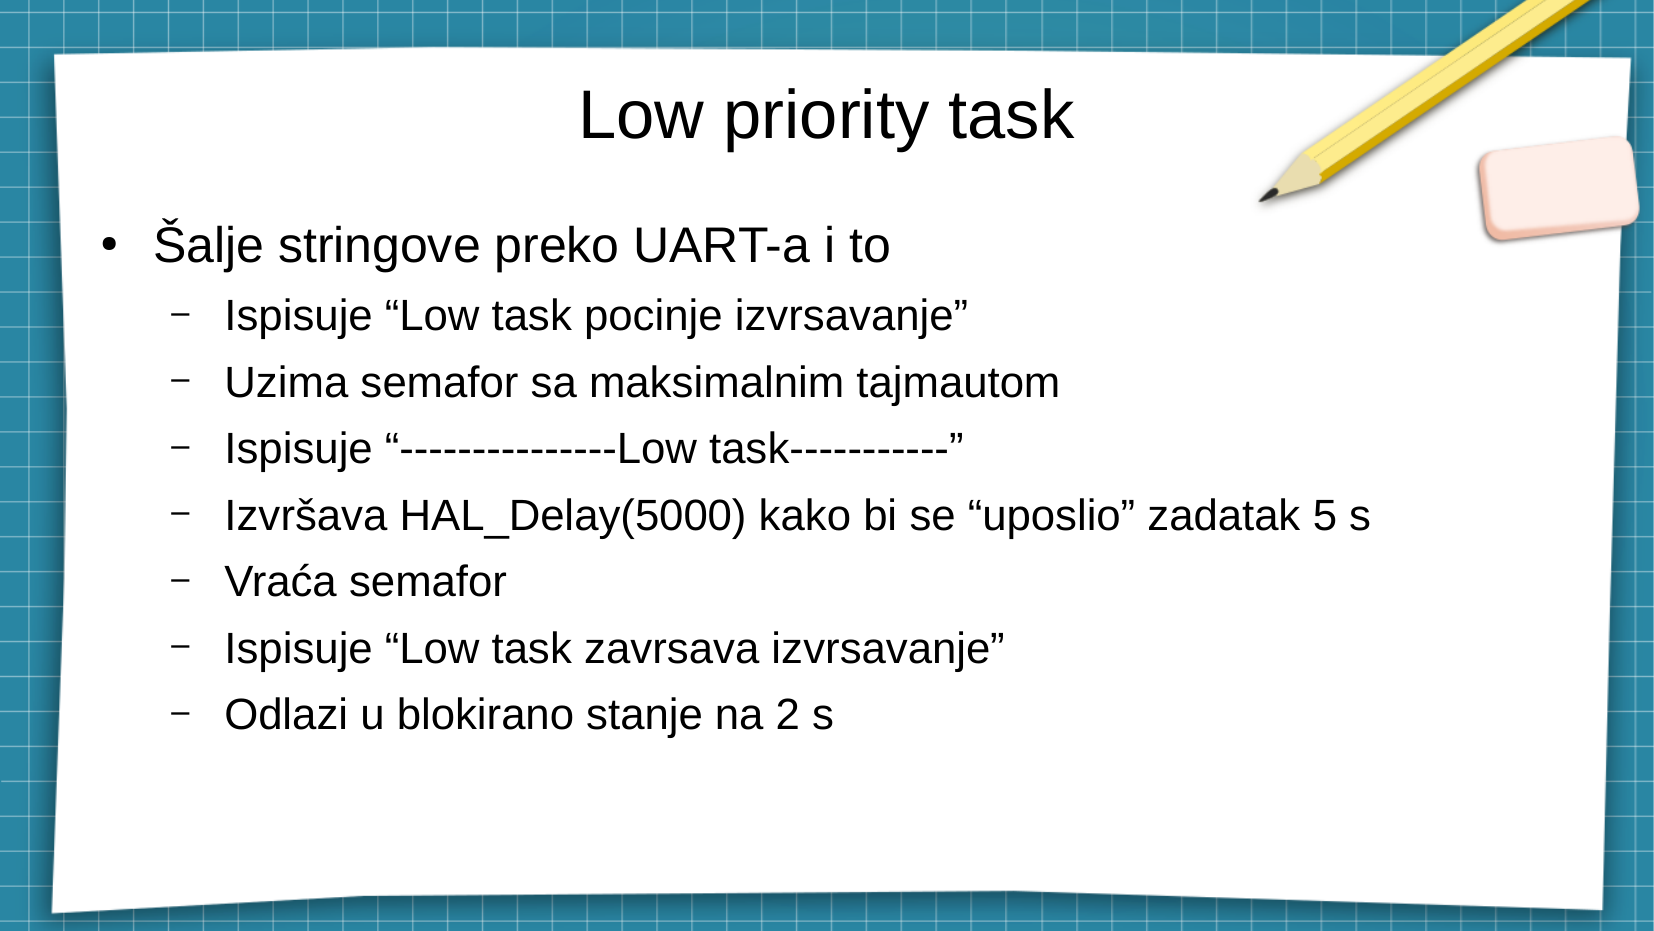

# Low priority task
Šalje stringove preko UART-a i to
Ispisuje “Low task pocinje izvrsavanje”
Uzima semafor sa maksimalnim tajmautom
Ispisuje “---------------Low task-----------”
Izvršava HAL_Delay(5000) kako bi se “uposlio” zadatak 5 s
Vraća semafor
Ispisuje “Low task zavrsava izvrsavanje”
Odlazi u blokirano stanje na 2 s